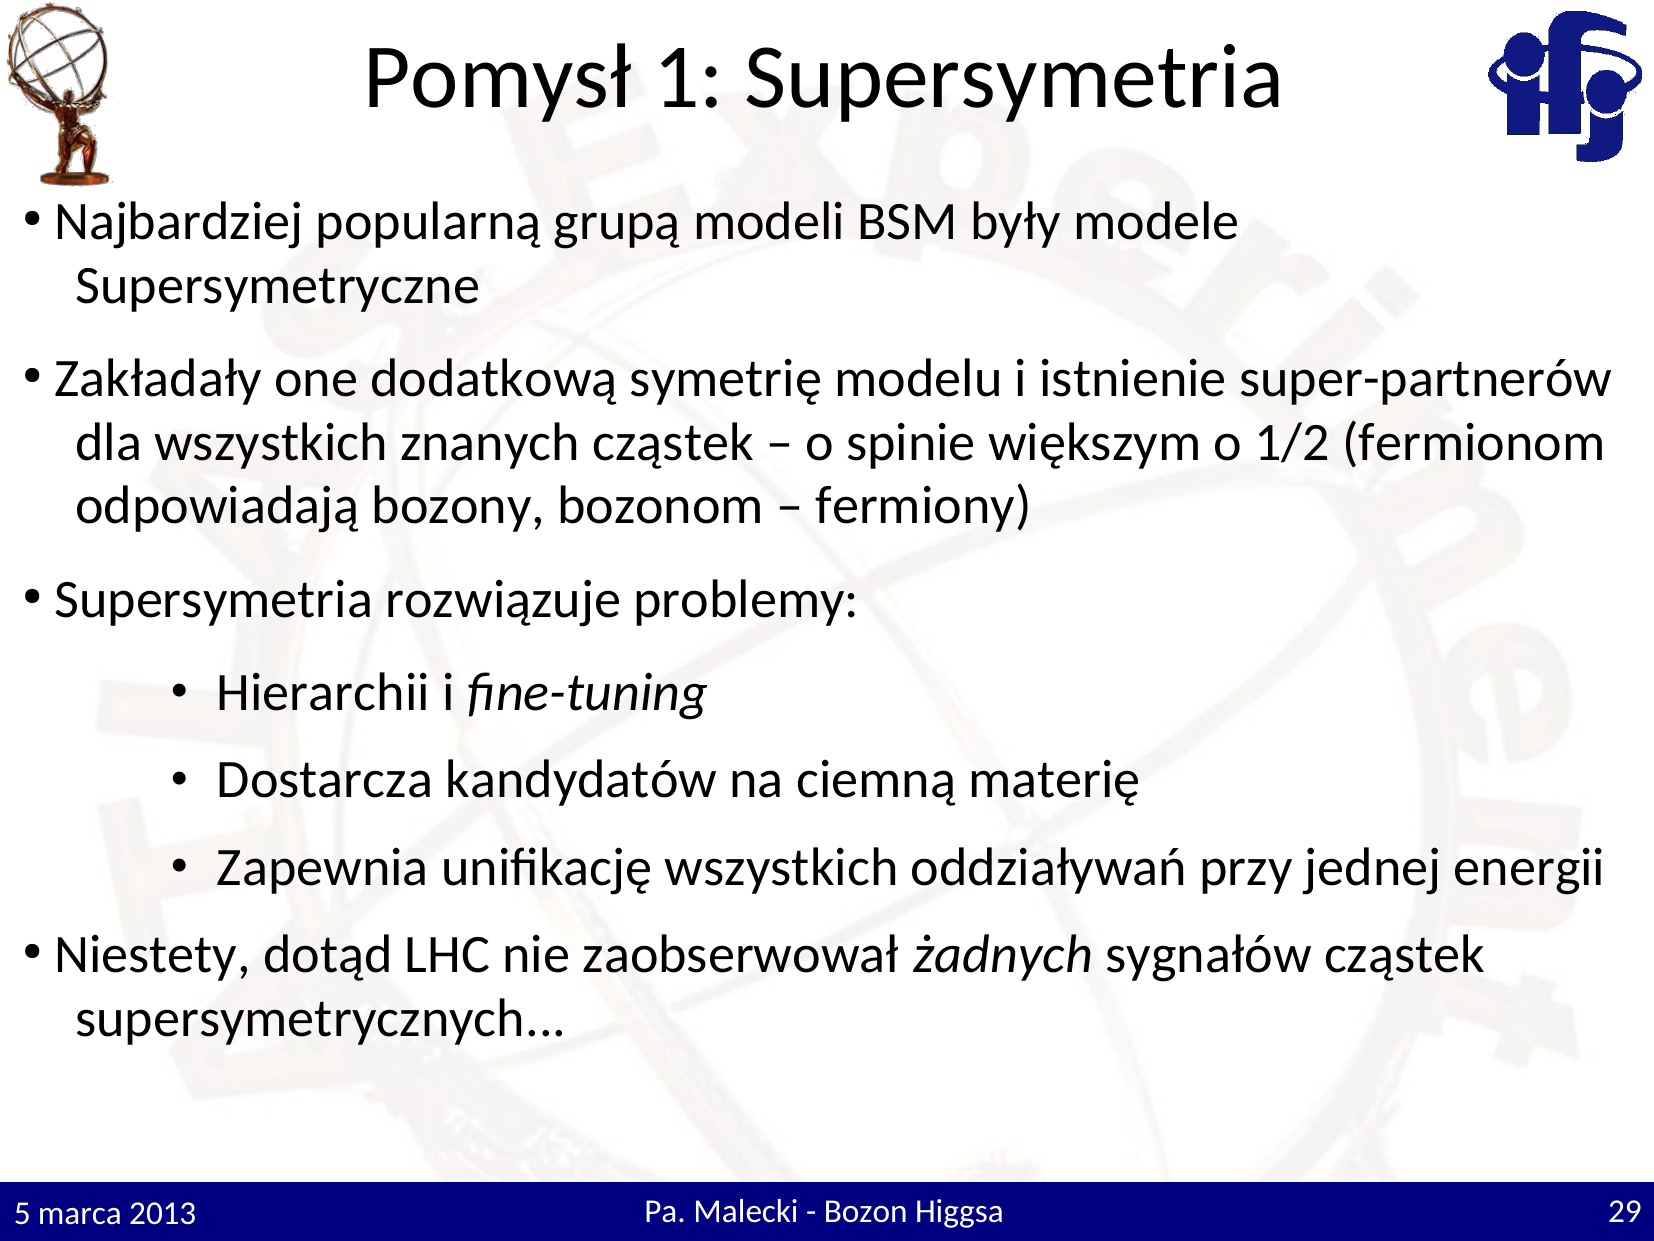

# Pomysł 1: Supersymetria
 Najbardziej popularną grupą modeli BSM były modele Supersymetryczne
 Zakładały one dodatkową symetrię modelu i istnienie super-partnerów dla wszystkich znanych cząstek – o spinie większym o 1/2 (fermionom odpowiadają bozony, bozonom – fermiony)
 Supersymetria rozwiązuje problemy:
Hierarchii i fine-tuning
Dostarcza kandydatów na ciemną materię
Zapewnia unifikację wszystkich oddziaływań przy jednej energii
 Niestety, dotąd LHC nie zaobserwował żadnych sygnałów cząstek supersymetrycznych...
Pa. Malecki - Bozon Higgsa
29
5 marca 2013